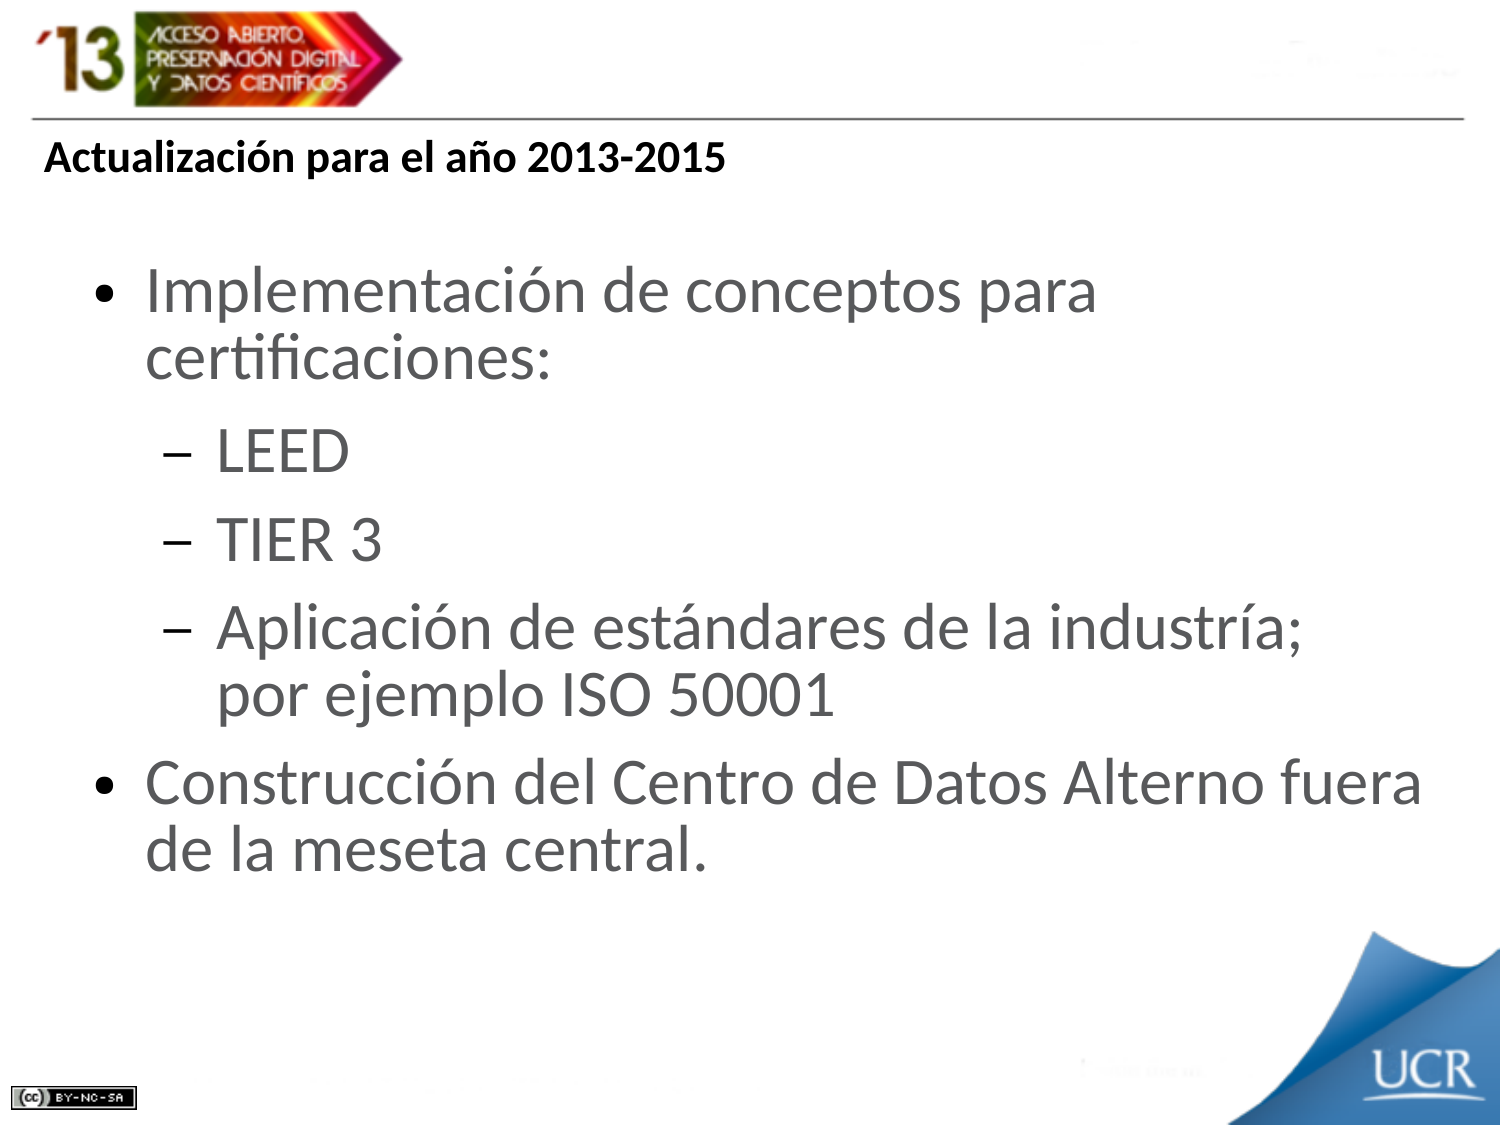

Actualización para el año 2013-2015
# Implementación de conceptos para certificaciones:
LEED
TIER 3
Aplicación de estándares de la industría; por ejemplo ISO 50001
Construcción del Centro de Datos Alterno fuera de la meseta central.